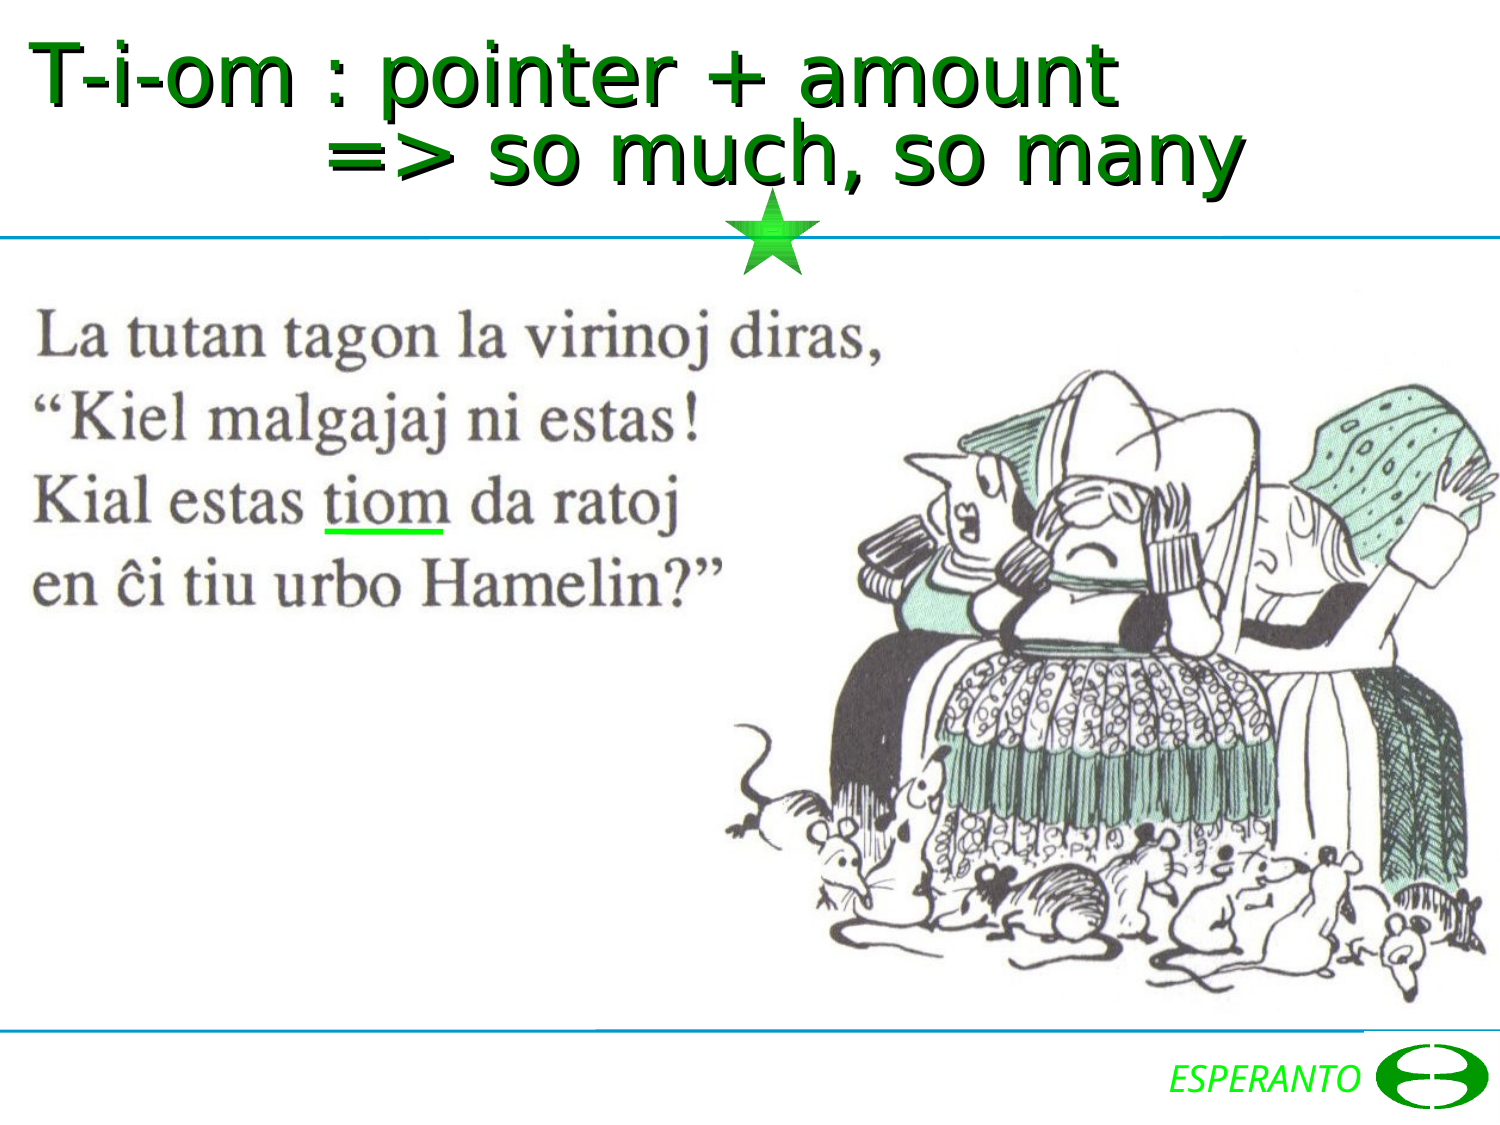

# T-i-om : pointer + amount => so much, so many